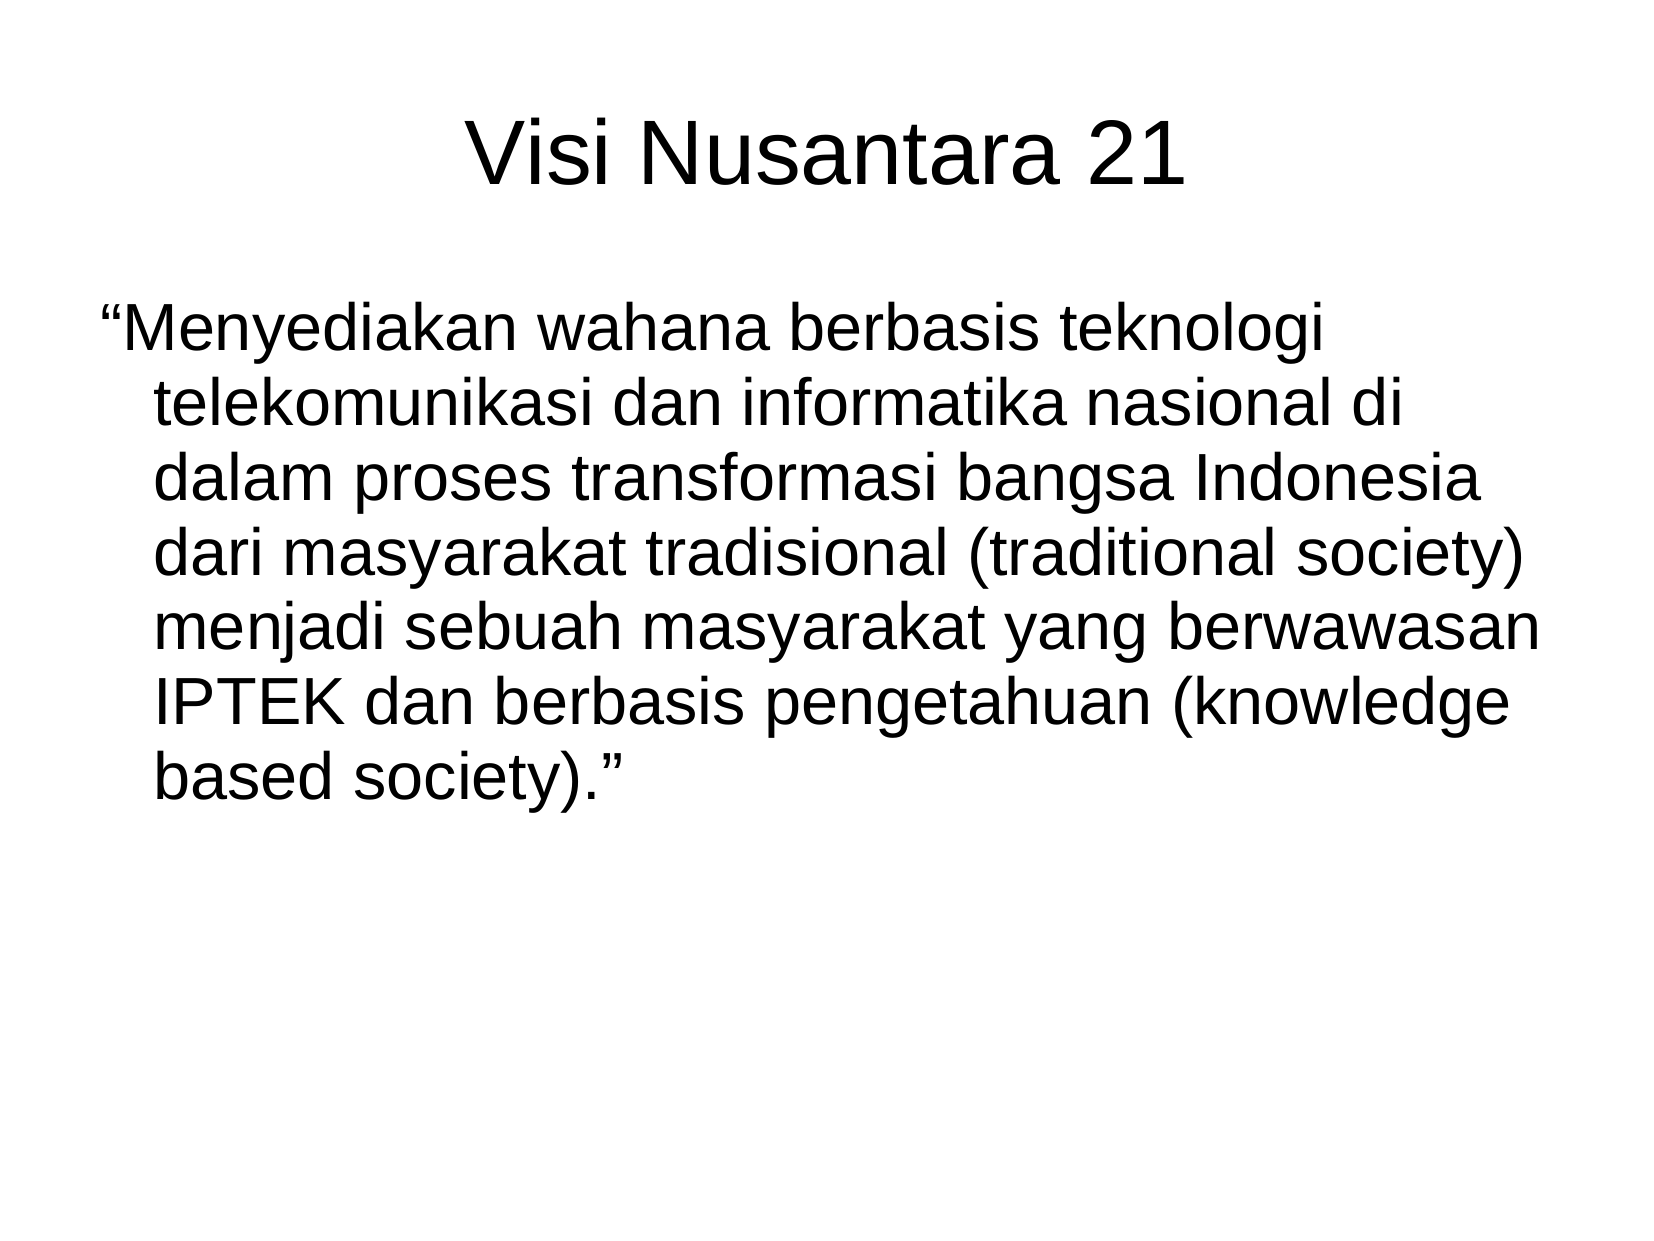

# Visi Nusantara 21
“Menyediakan wahana berbasis teknologi telekomunikasi dan informatika nasional di dalam proses transformasi bangsa Indonesia dari masyarakat tradisional (traditional society) menjadi sebuah masyarakat yang berwawasan IPTEK dan berbasis pengetahuan (knowledge based society).”